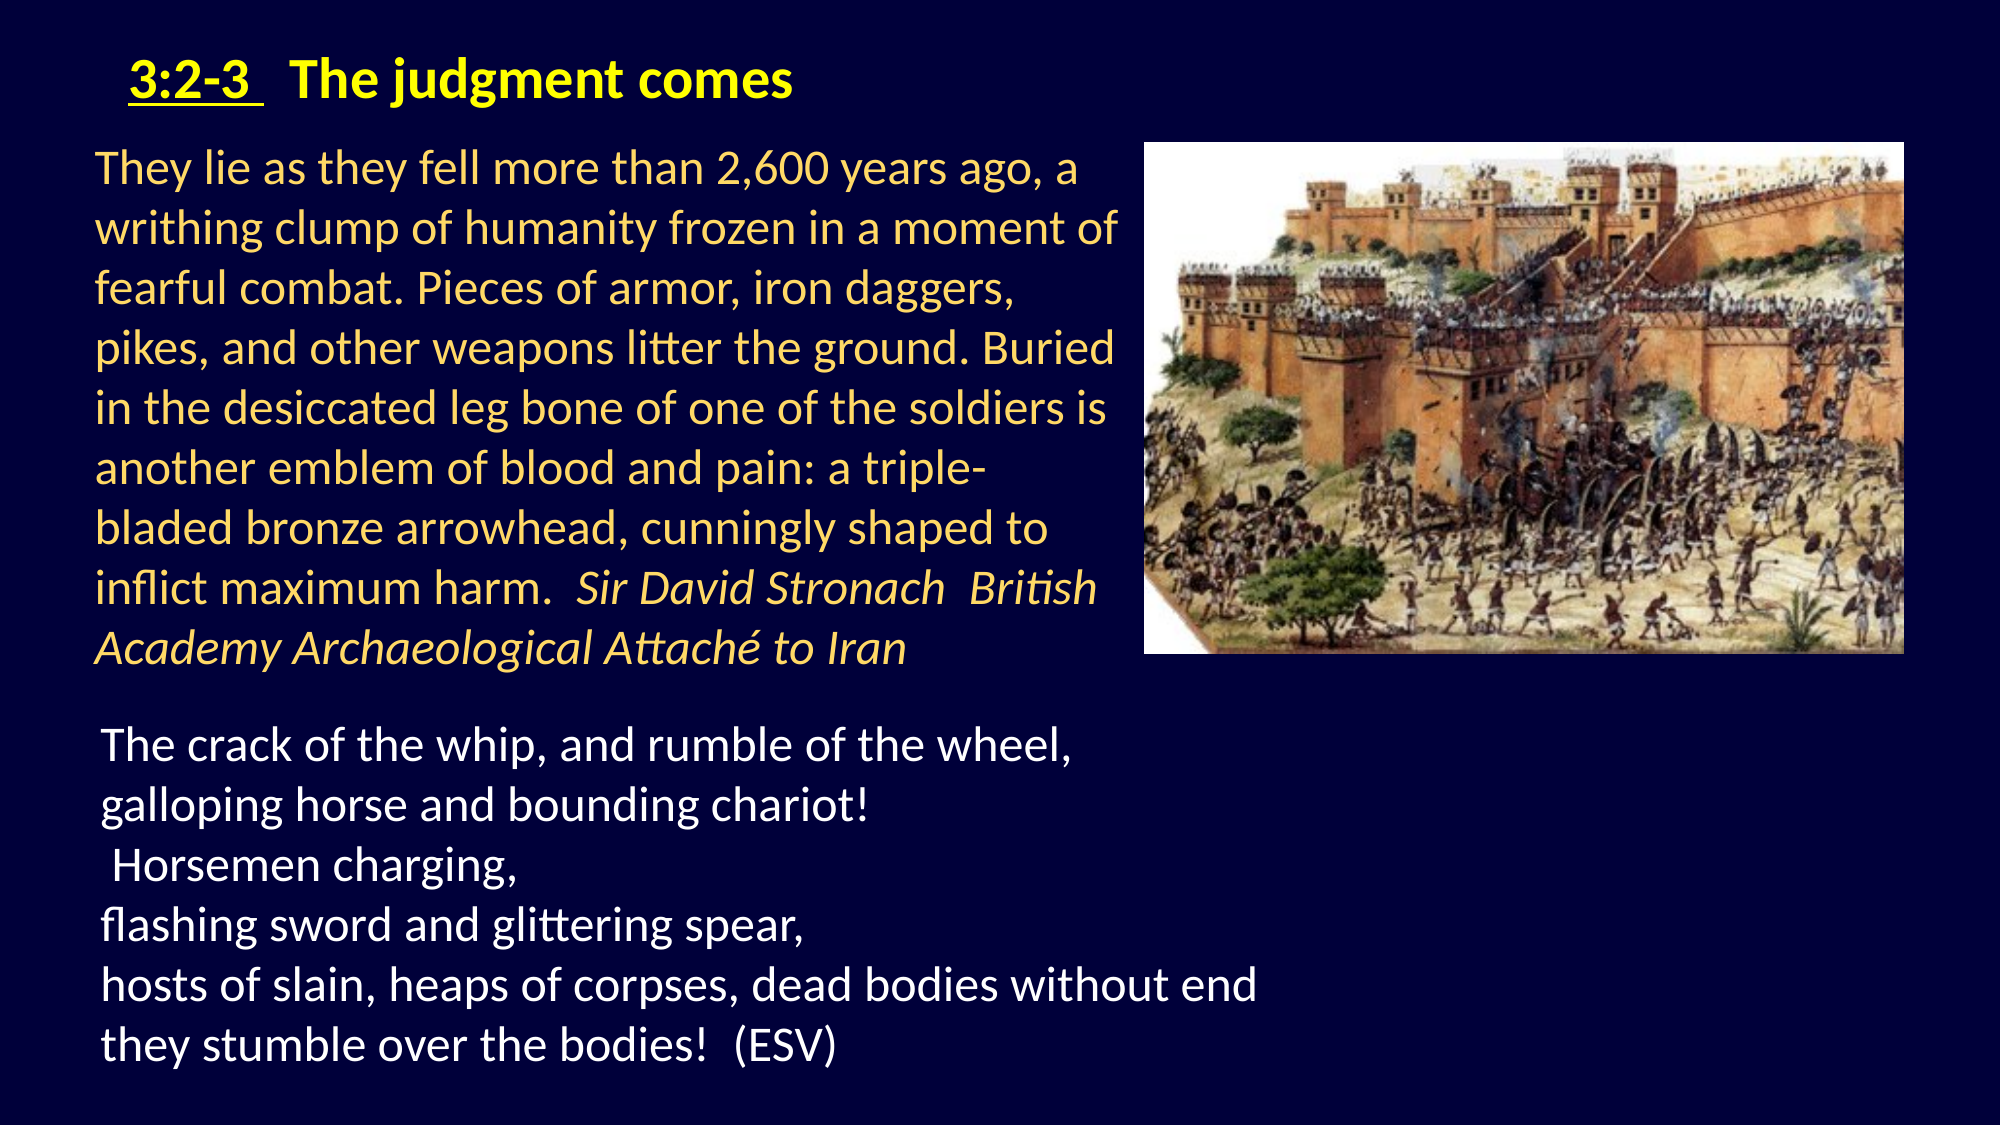

3:2-3 The judgment comes
They lie as they fell more than 2,600 years ago, a writhing clump of humanity frozen in a moment of fearful combat. Pieces of armor, iron daggers, pikes, and other weapons litter the ground. Buried in the desiccated leg bone of one of the soldiers is another emblem of blood and pain: a triple-bladed bronze arrowhead, cunningly shaped to inflict maximum harm.  Sir David Stronach  British Academy Archaeological Attaché to Iran
The crack of the whip, and rumble of the wheel, galloping horse and bounding chariot!
 Horsemen charging, flashing sword and glittering spear, hosts of slain, heaps of corpses, dead bodies without end they stumble over the bodies!  (ESV)